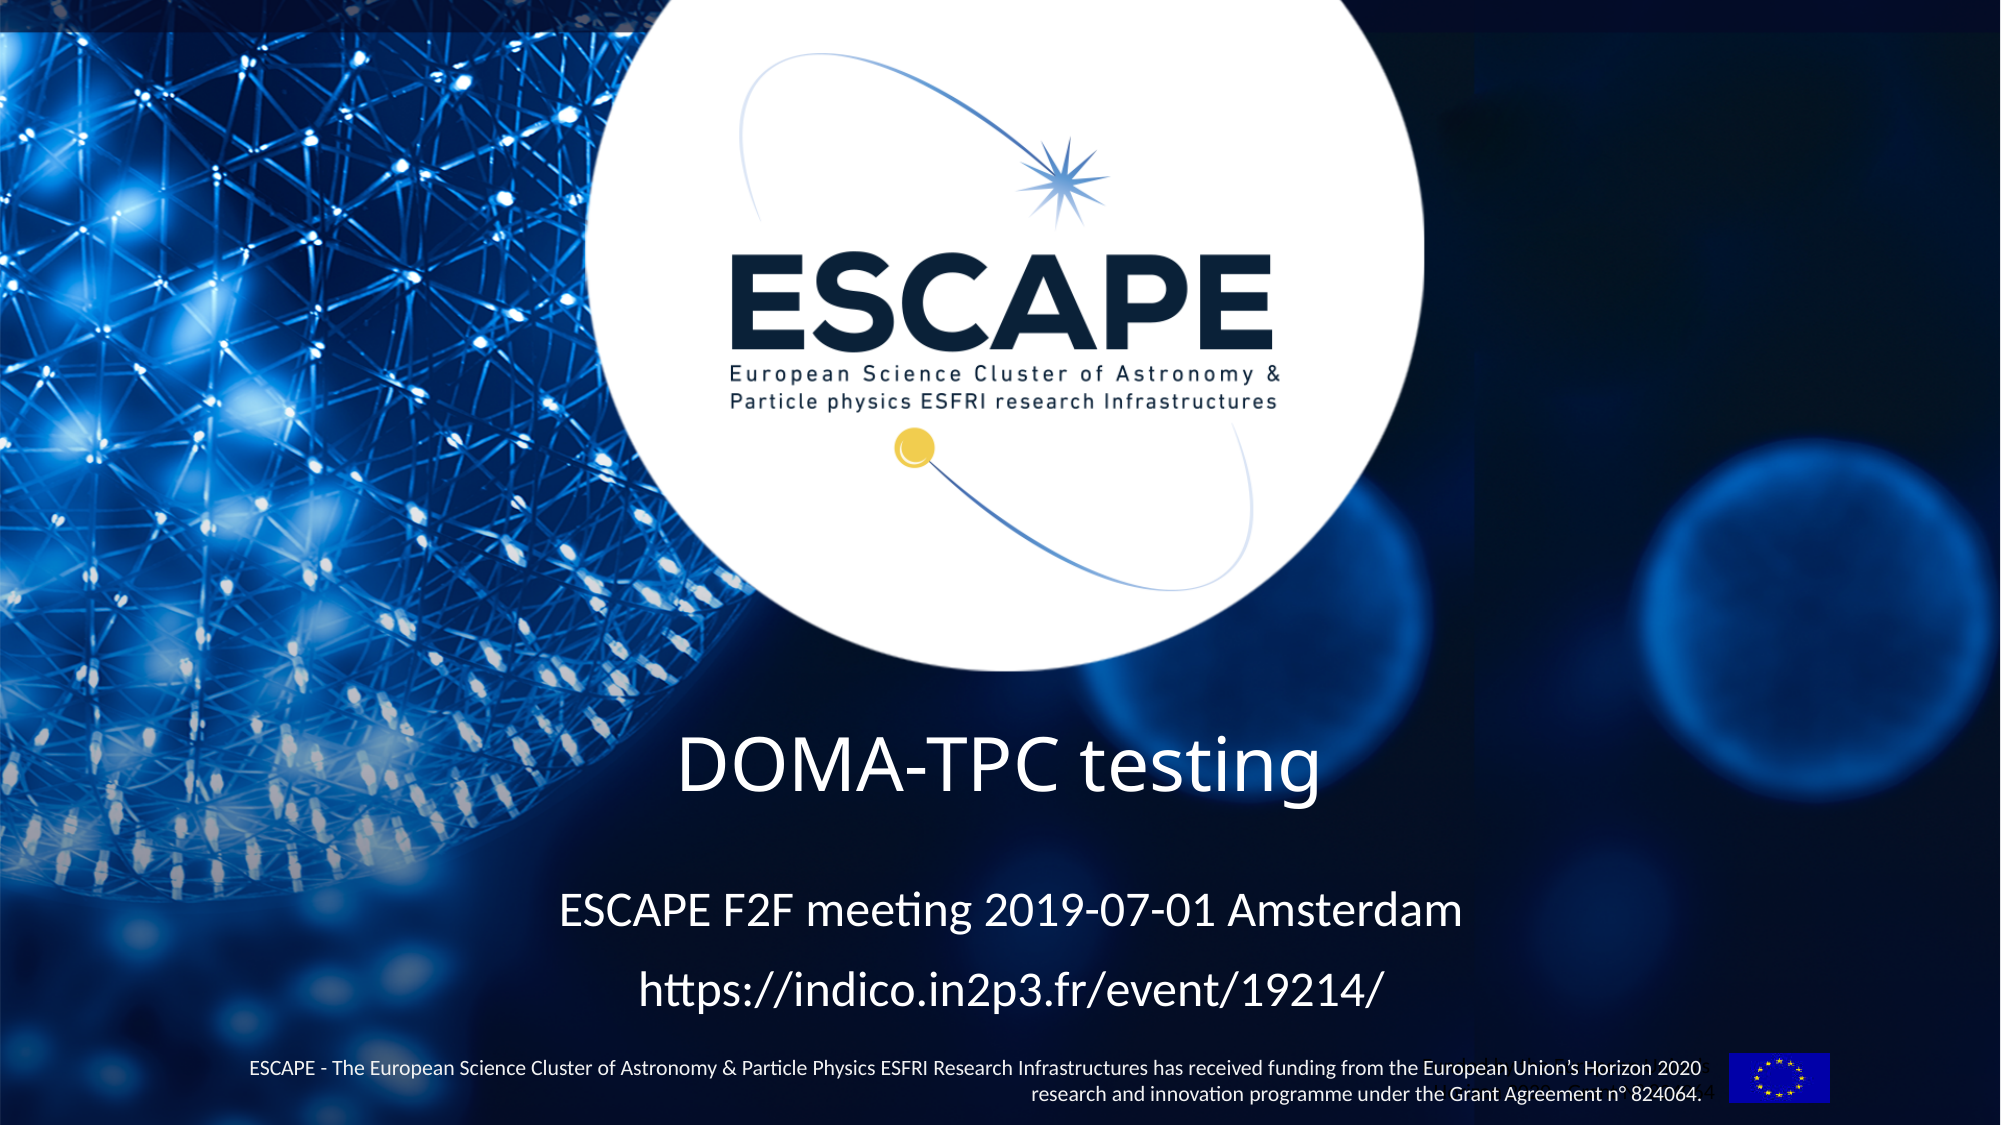

# DOMA-TPC testing
ESCAPE F2F meeting 2019-07-01 Amsterdam
https://indico.in2p3.fr/event/19214/